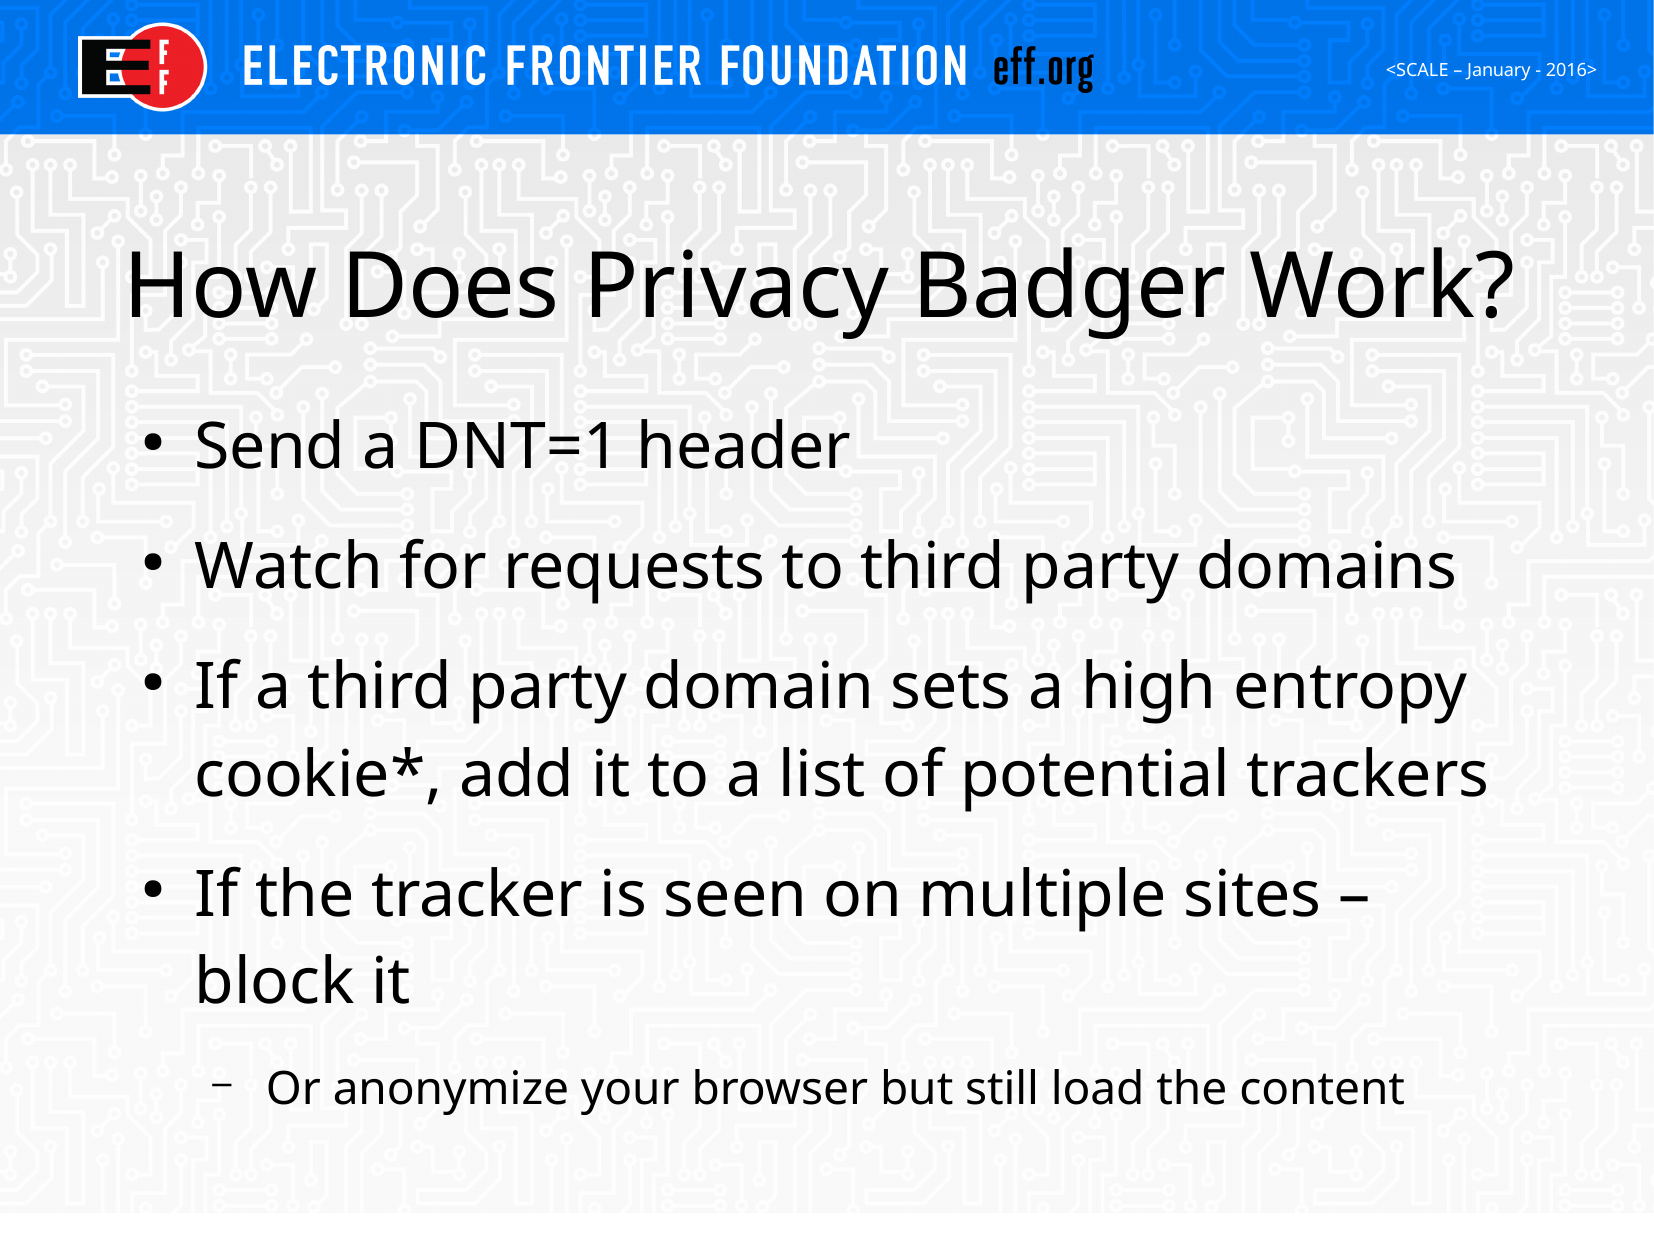

# How Does Privacy Badger Work?
Send a DNT=1 header
Watch for requests to third party domains
If a third party domain sets a high entropy cookie*, add it to a list of potential trackers
If the tracker is seen on multiple sites – block it
Or anonymize your browser but still load the content